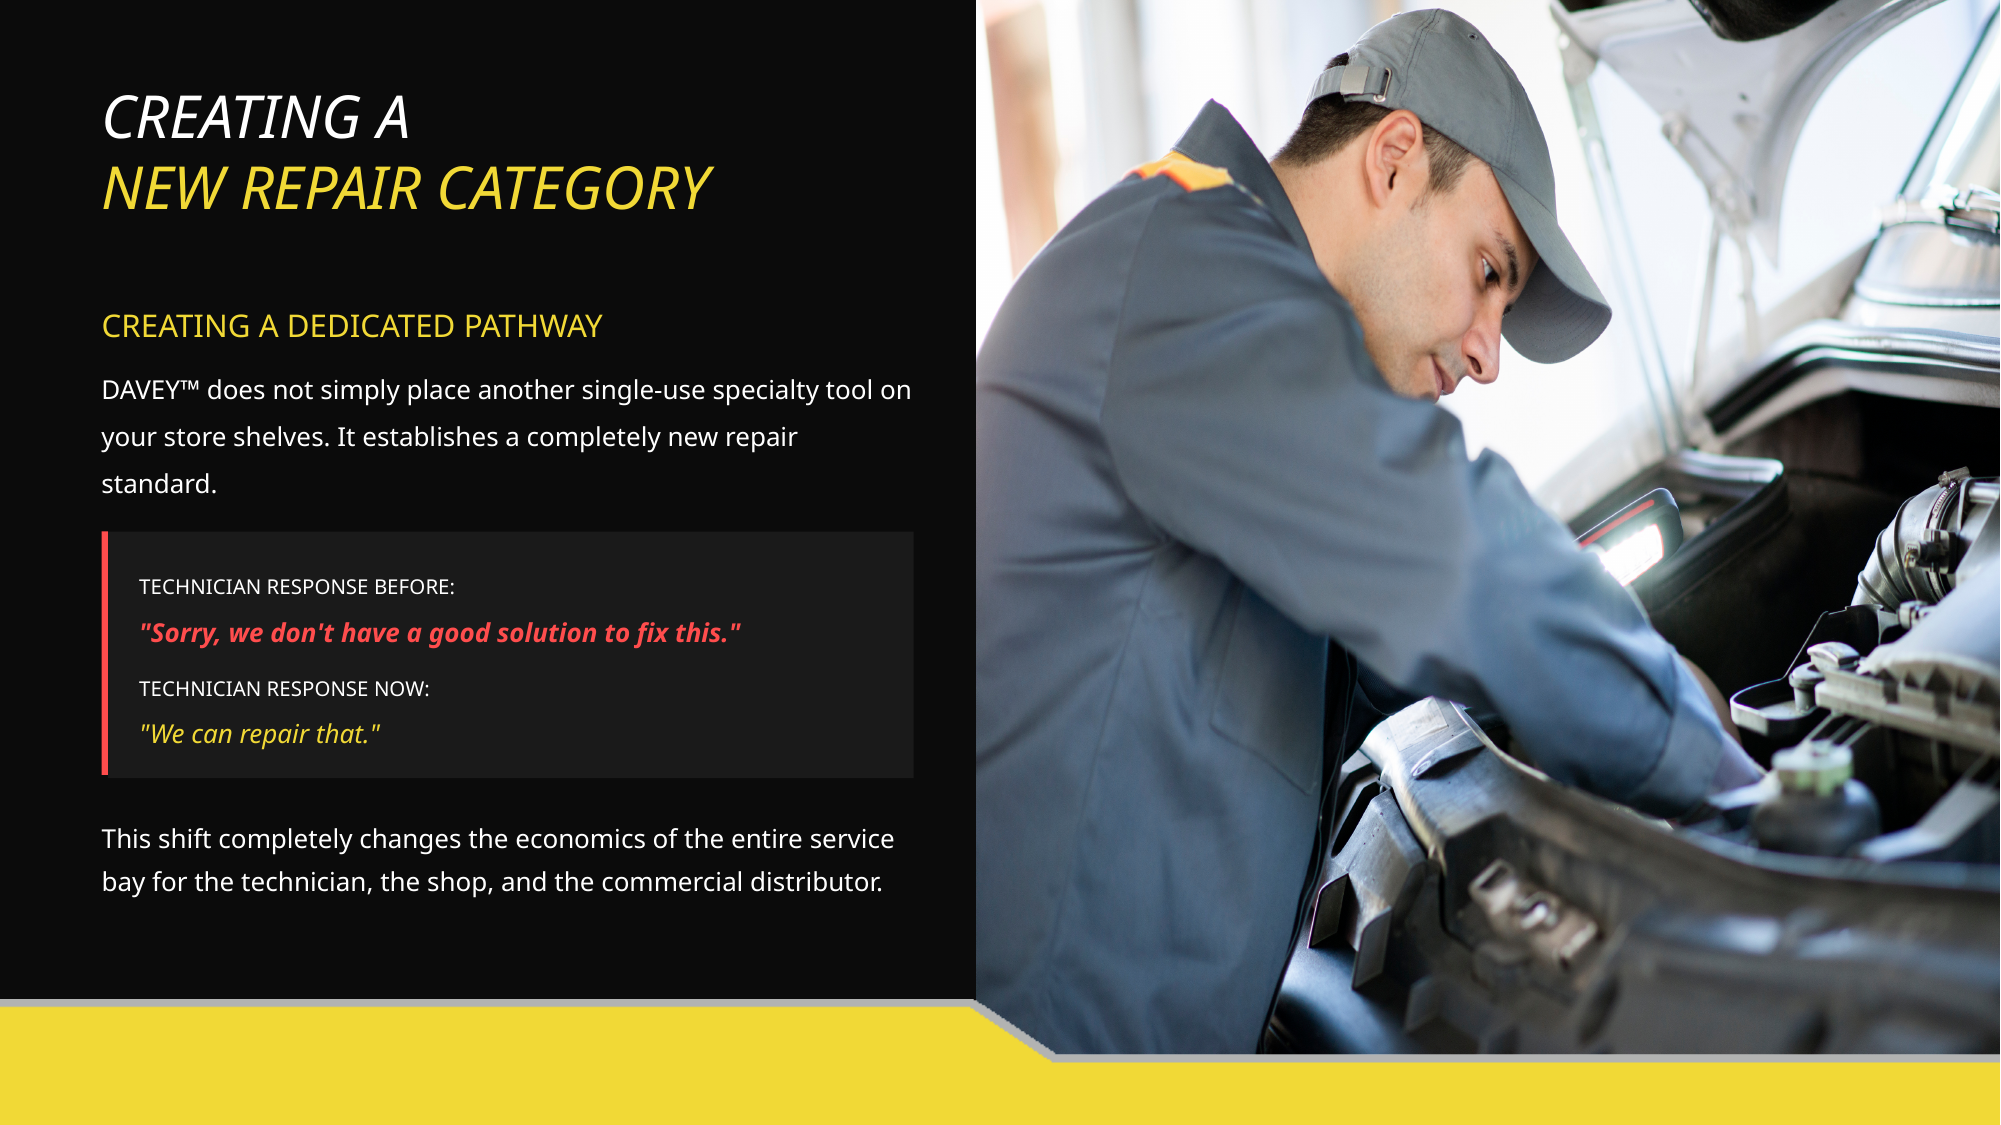

CREATING A
NEW REPAIR CATEGORY
CREATING A DEDICATED PATHWAY
DAVEY™ does not simply place another single-use specialty tool on your store shelves. It establishes a completely new repair standard.
TECHNICIAN RESPONSE BEFORE:
"Sorry, we don't have a good solution to fix this."
TECHNICIAN RESPONSE NOW:
"We can repair that."
This shift completely changes the economics of the entire service bay for the technician, the shop, and the commercial distributor.